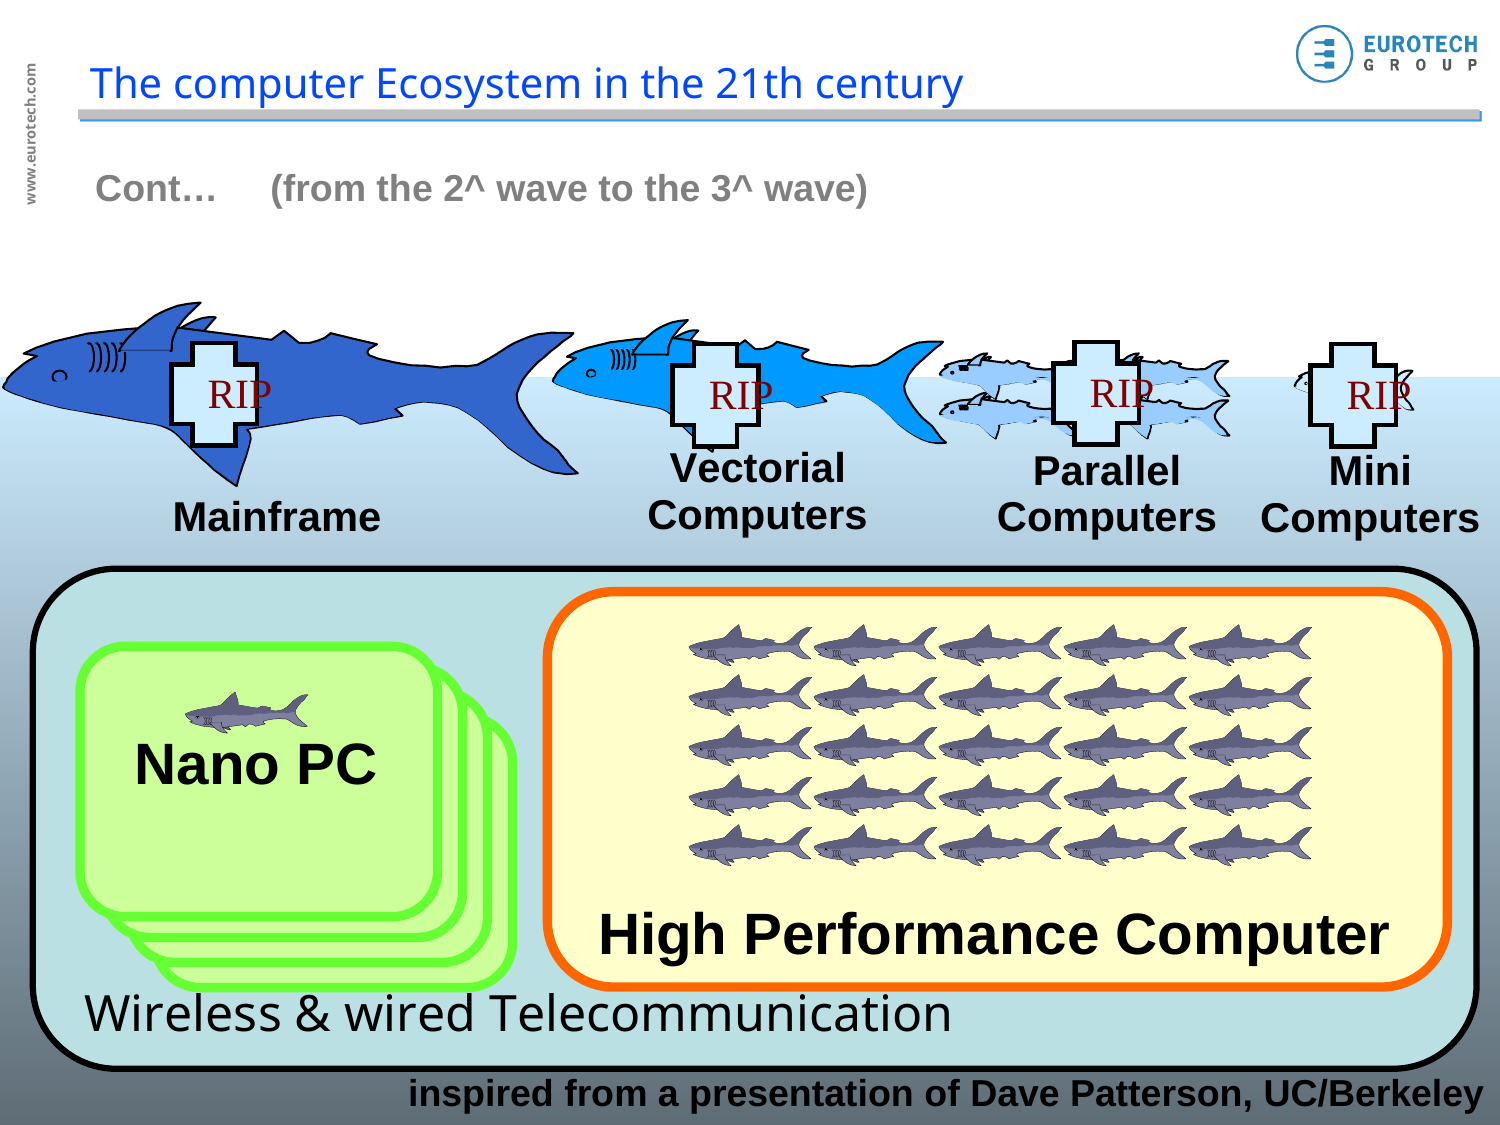

The computer Ecosystem in the 21th century
Cont… (from the 2^ wave to the 3^ wave)
Mainframe
Vectorial
Computers
RIP
RIP
RIP
RIP
Parallel
Computers
Mini
Computers
 Wireless & wired Telecommunication
Nano PC
High Performance Computer
inspired from a presentation of Dave Patterson, UC/Berkeley